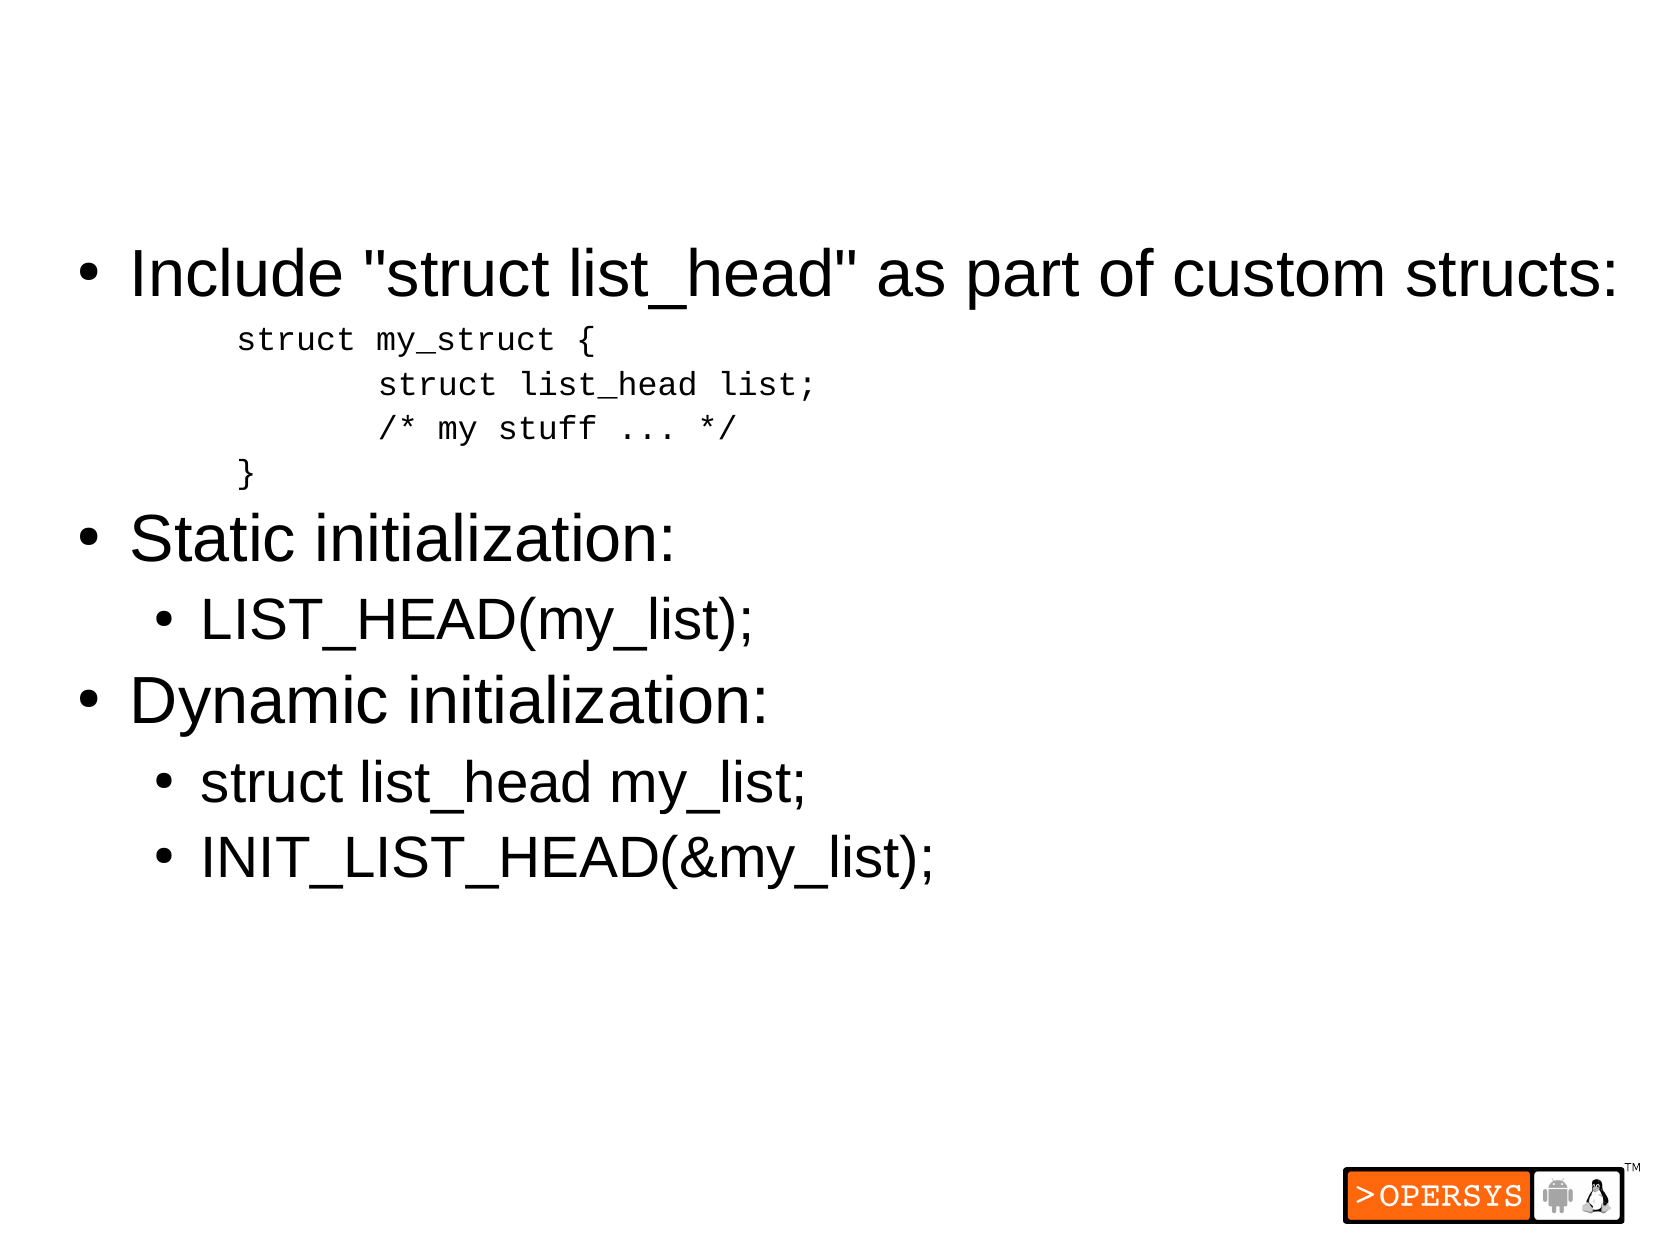

# Include "struct list_head" as part of custom structs:
struct my_struct {
struct list_head list;
/* my stuff ... */
}
Static initialization:
LIST_HEAD(my_list);
Dynamic initialization:
struct list_head my_list;
INIT_LIST_HEAD(&my_list);